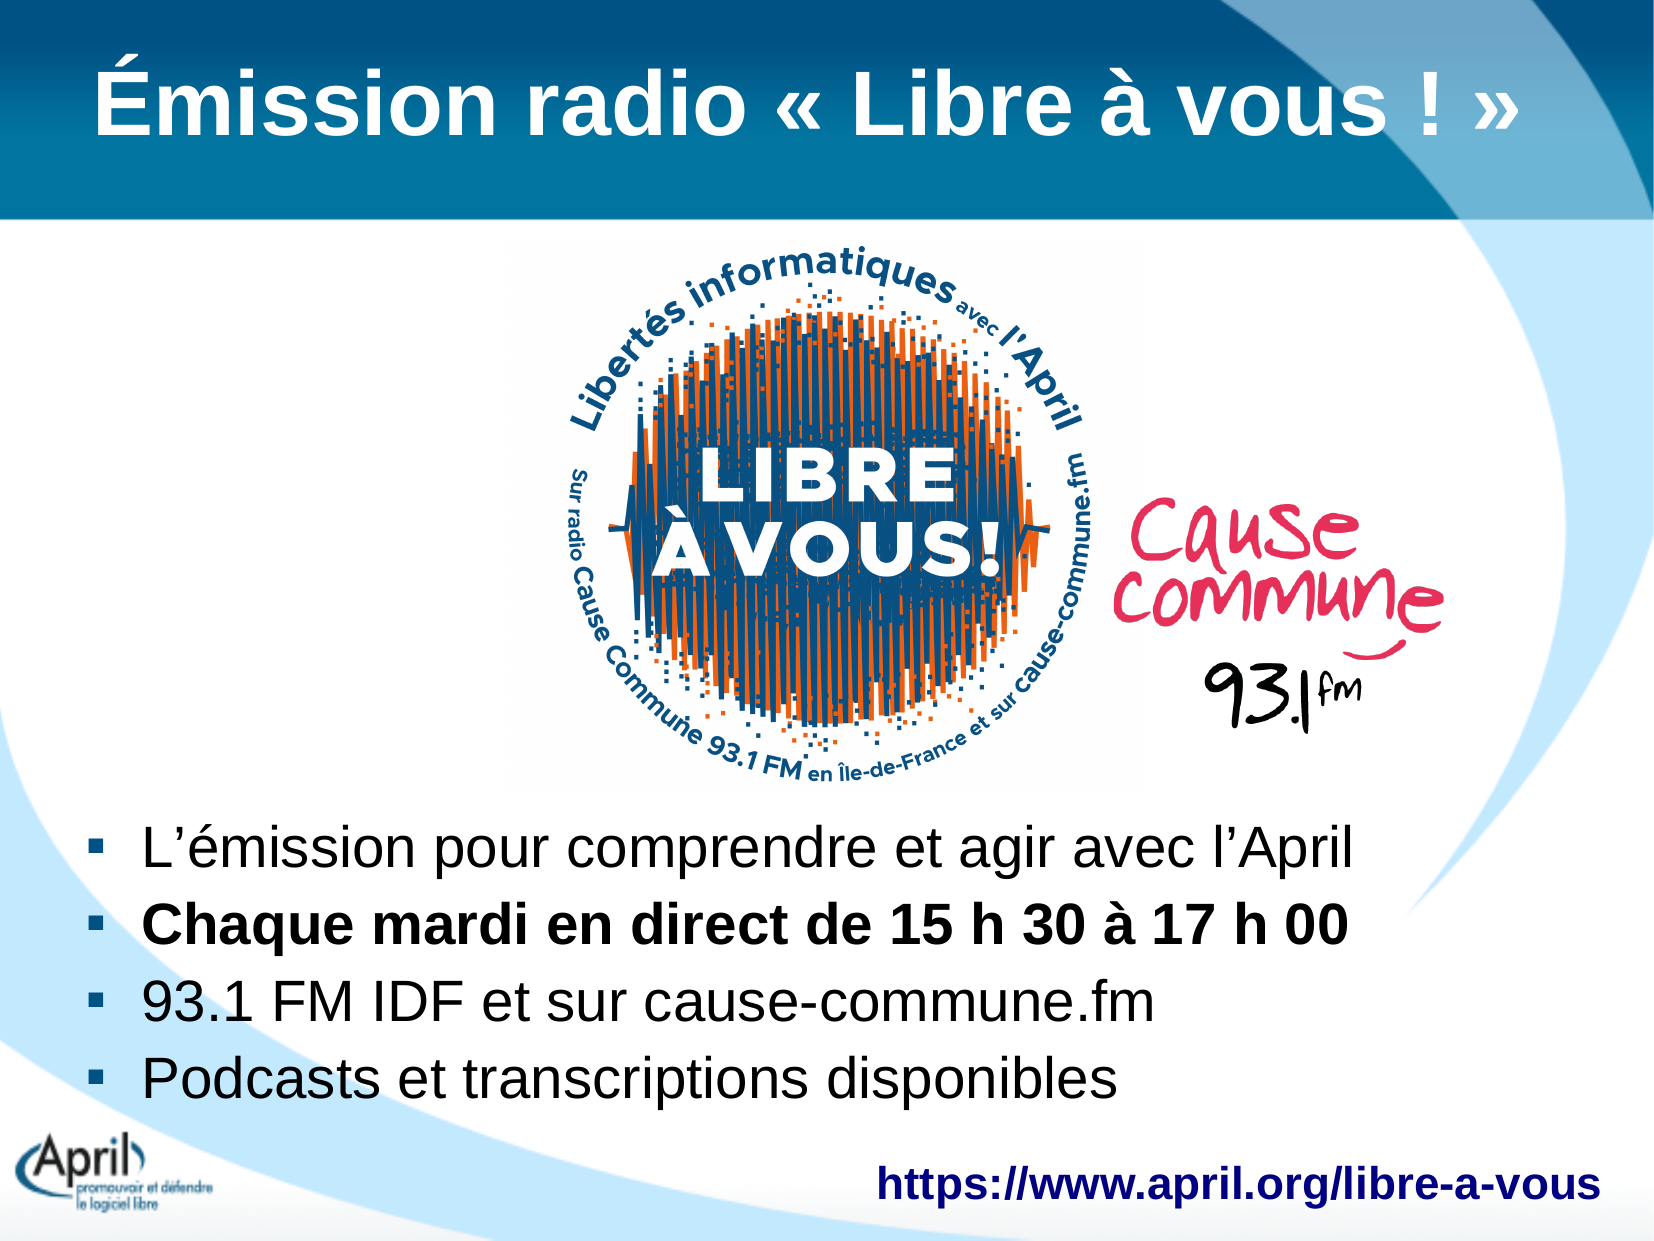

# Émission radio « Libre à vous ! »
L’émission pour comprendre et agir avec l’April
Chaque mardi en direct de 15 h 30 à 17 h 00
93.1 FM IDF et sur cause-commune.fm
Podcasts et transcriptions disponibles
https://www.april.org/libre-a-vous